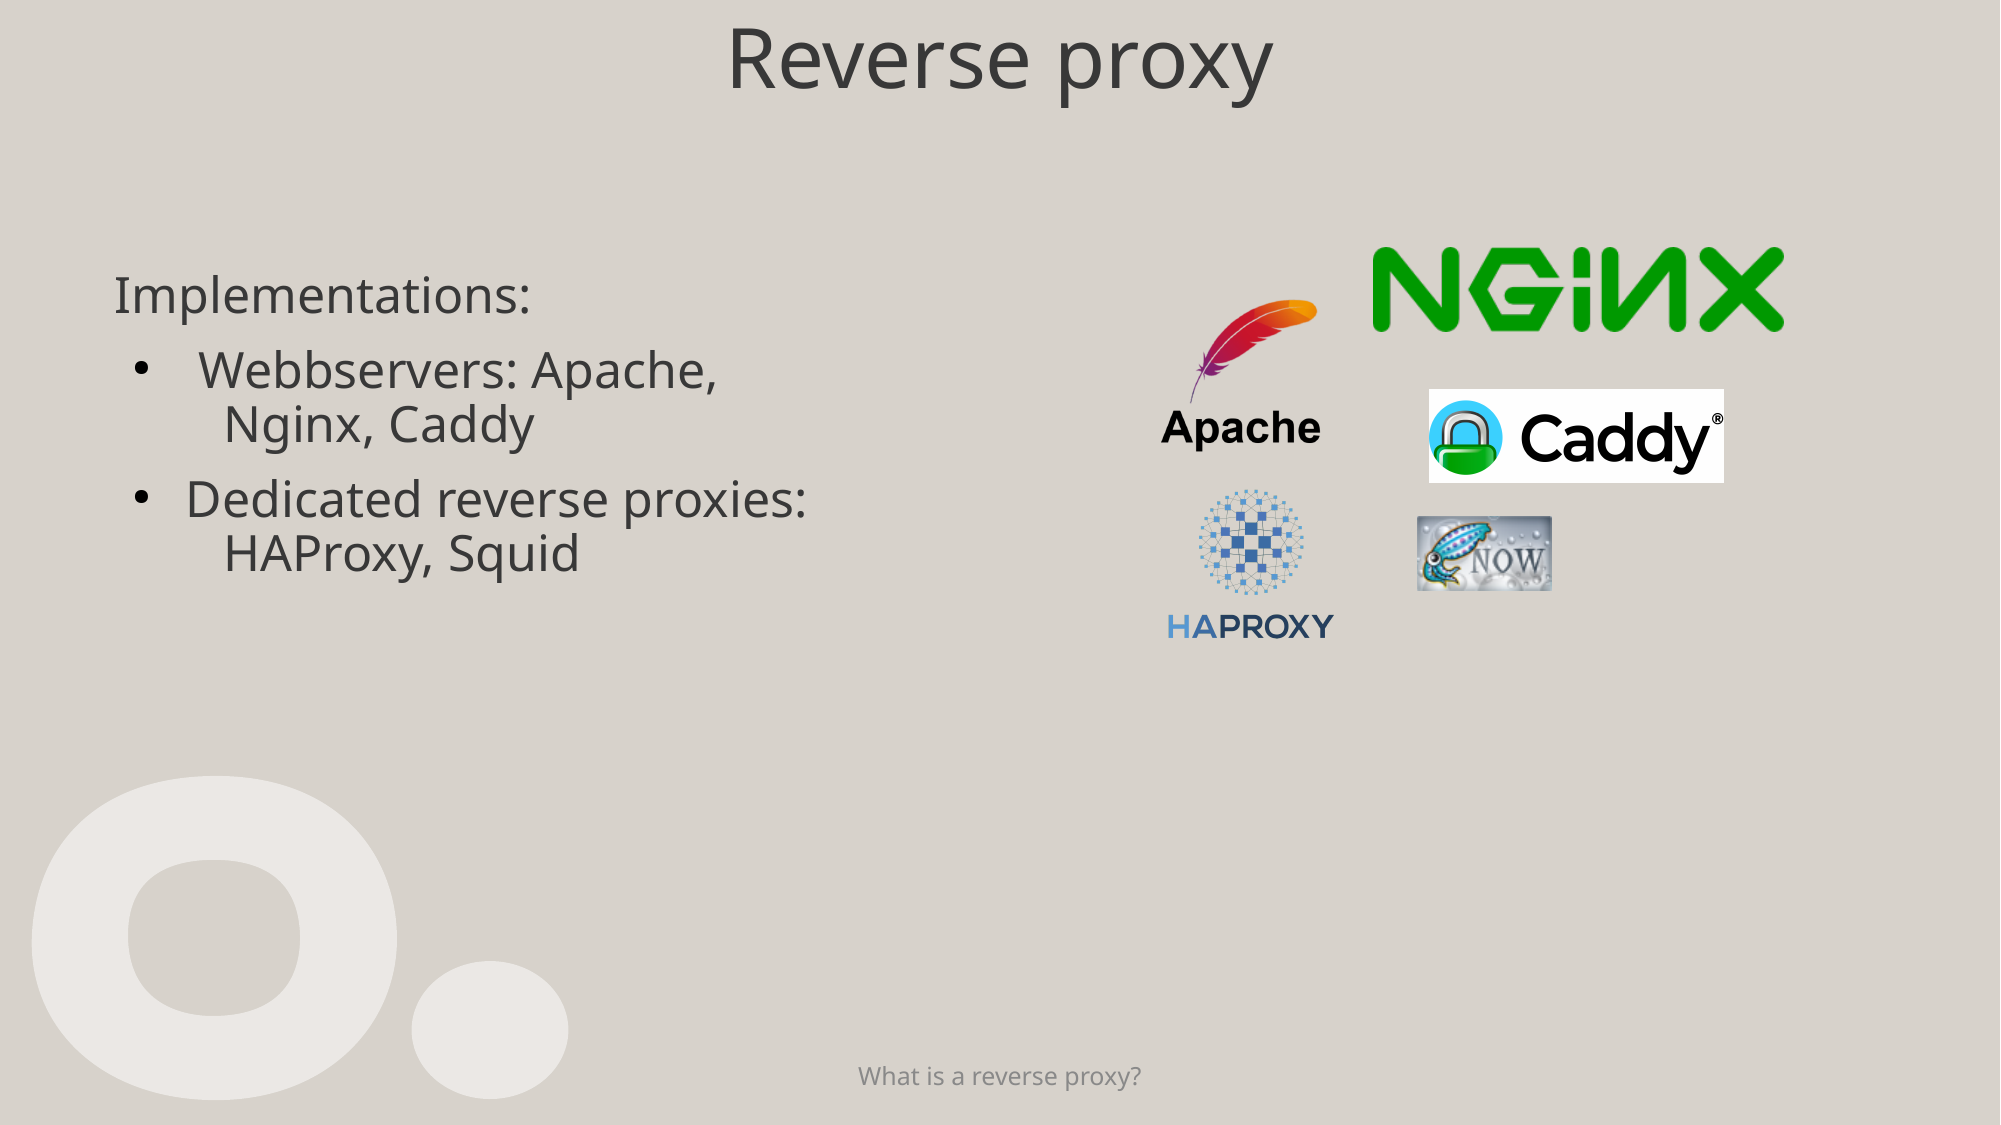

Reverse proxy
# Implementations:
 Webbservers: Apache, Nginx, Caddy
Dedicated reverse proxies: HAProxy, Squid
What is a reverse proxy?